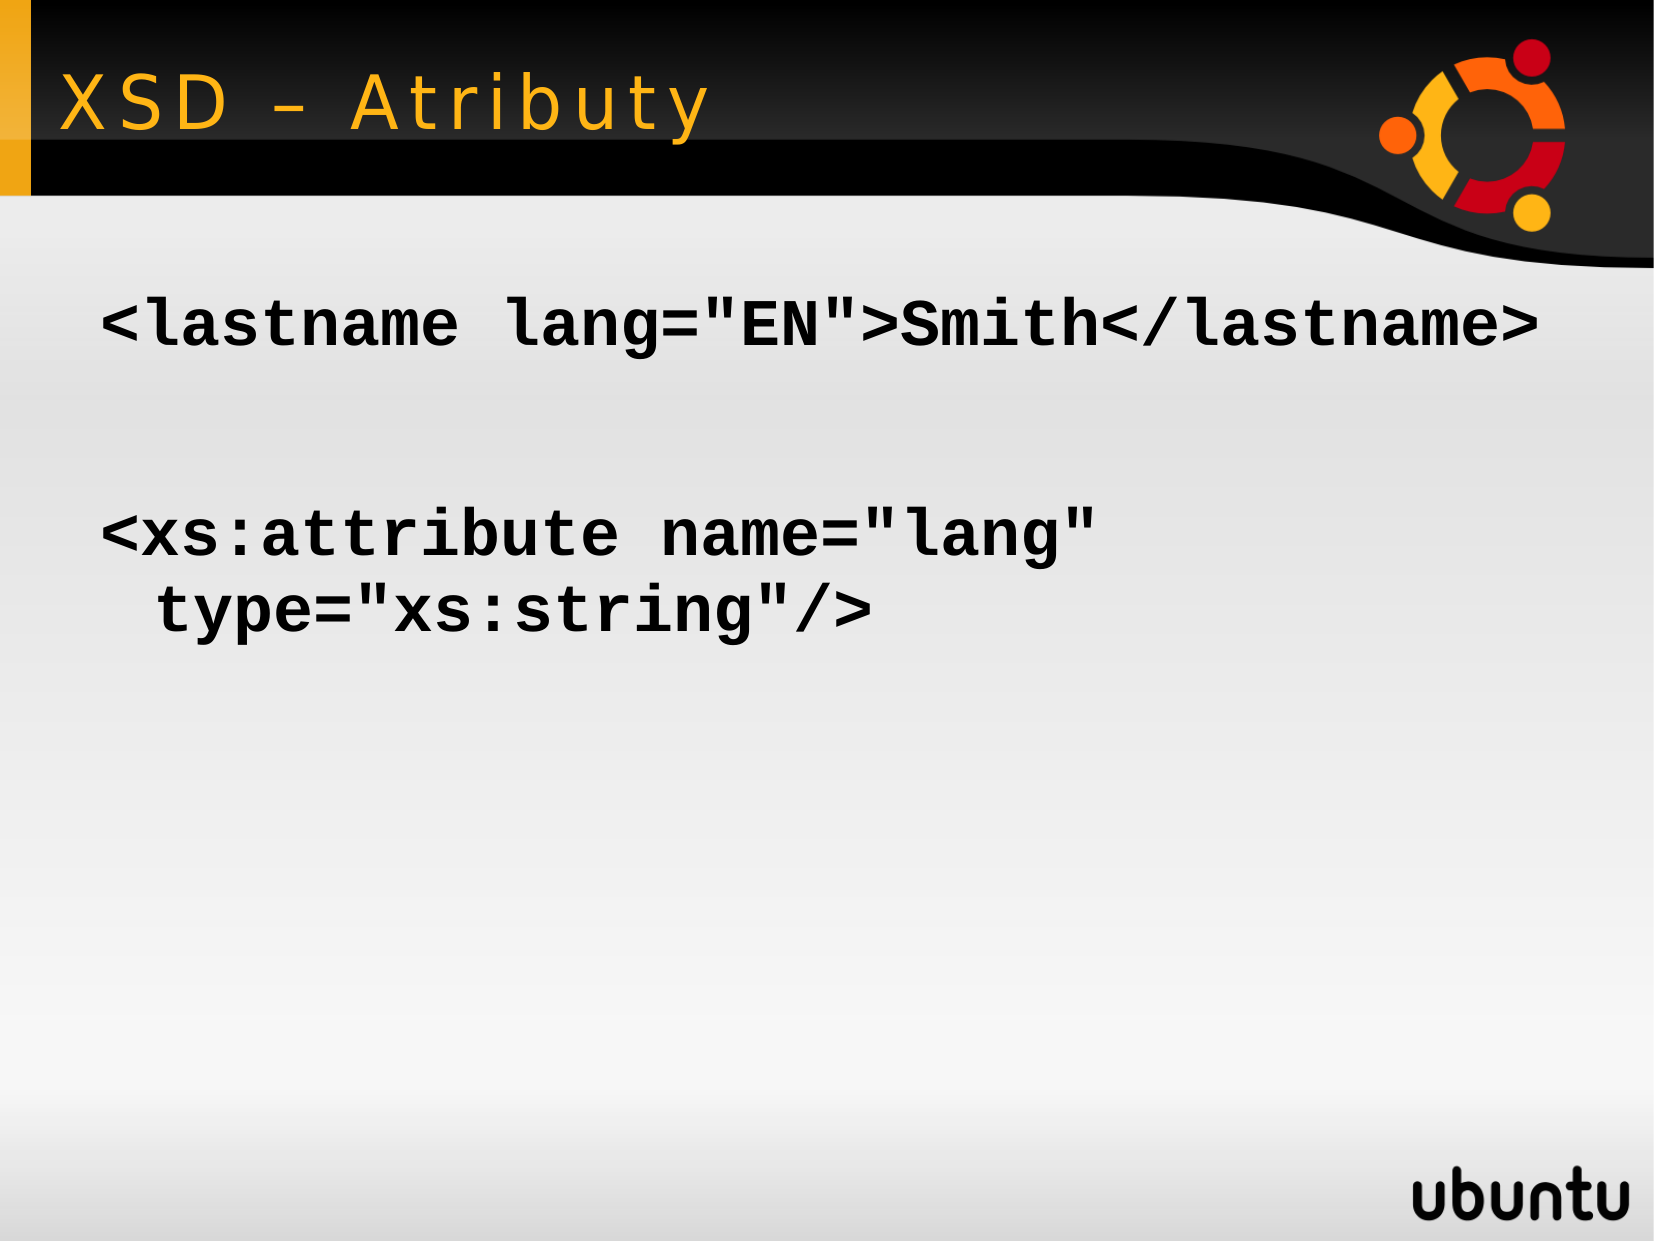

# XSD – Atributy
<lastname lang="EN">Smith</lastname>
<xs:attribute name="lang" type="xs:string"/>